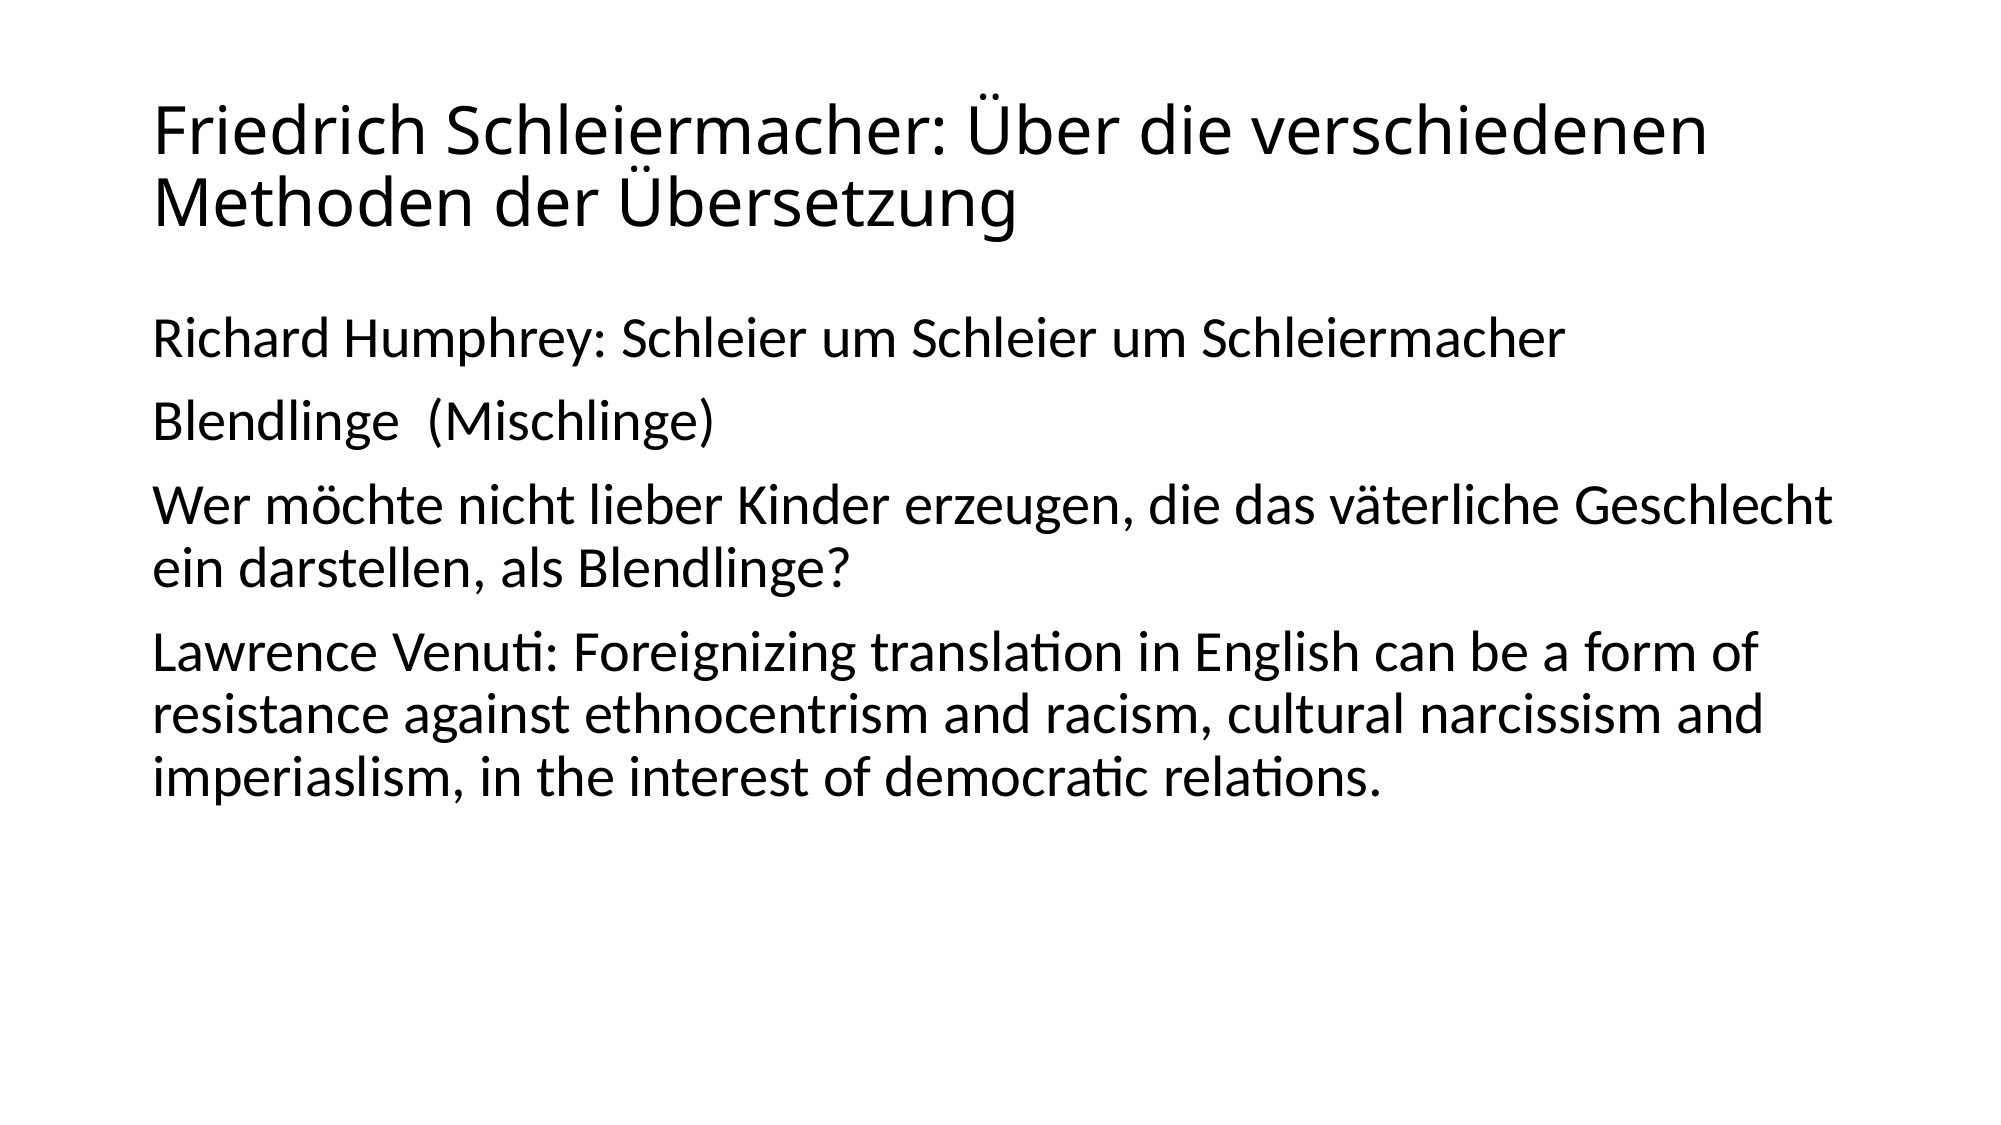

# Friedrich Schleiermacher: Über die verschiedenen Methoden der Übersetzung
Richard Humphrey: Schleier um Schleier um Schleiermacher
Blendlinge (Mischlinge)
Wer möchte nicht lieber Kinder erzeugen, die das väterliche Geschlecht ein darstellen, als Blendlinge?
Lawrence Venuti: Foreignizing translation in English can be a form of resistance against ethnocentrism and racism, cultural narcissism and imperiaslism, in the interest of democratic relations.